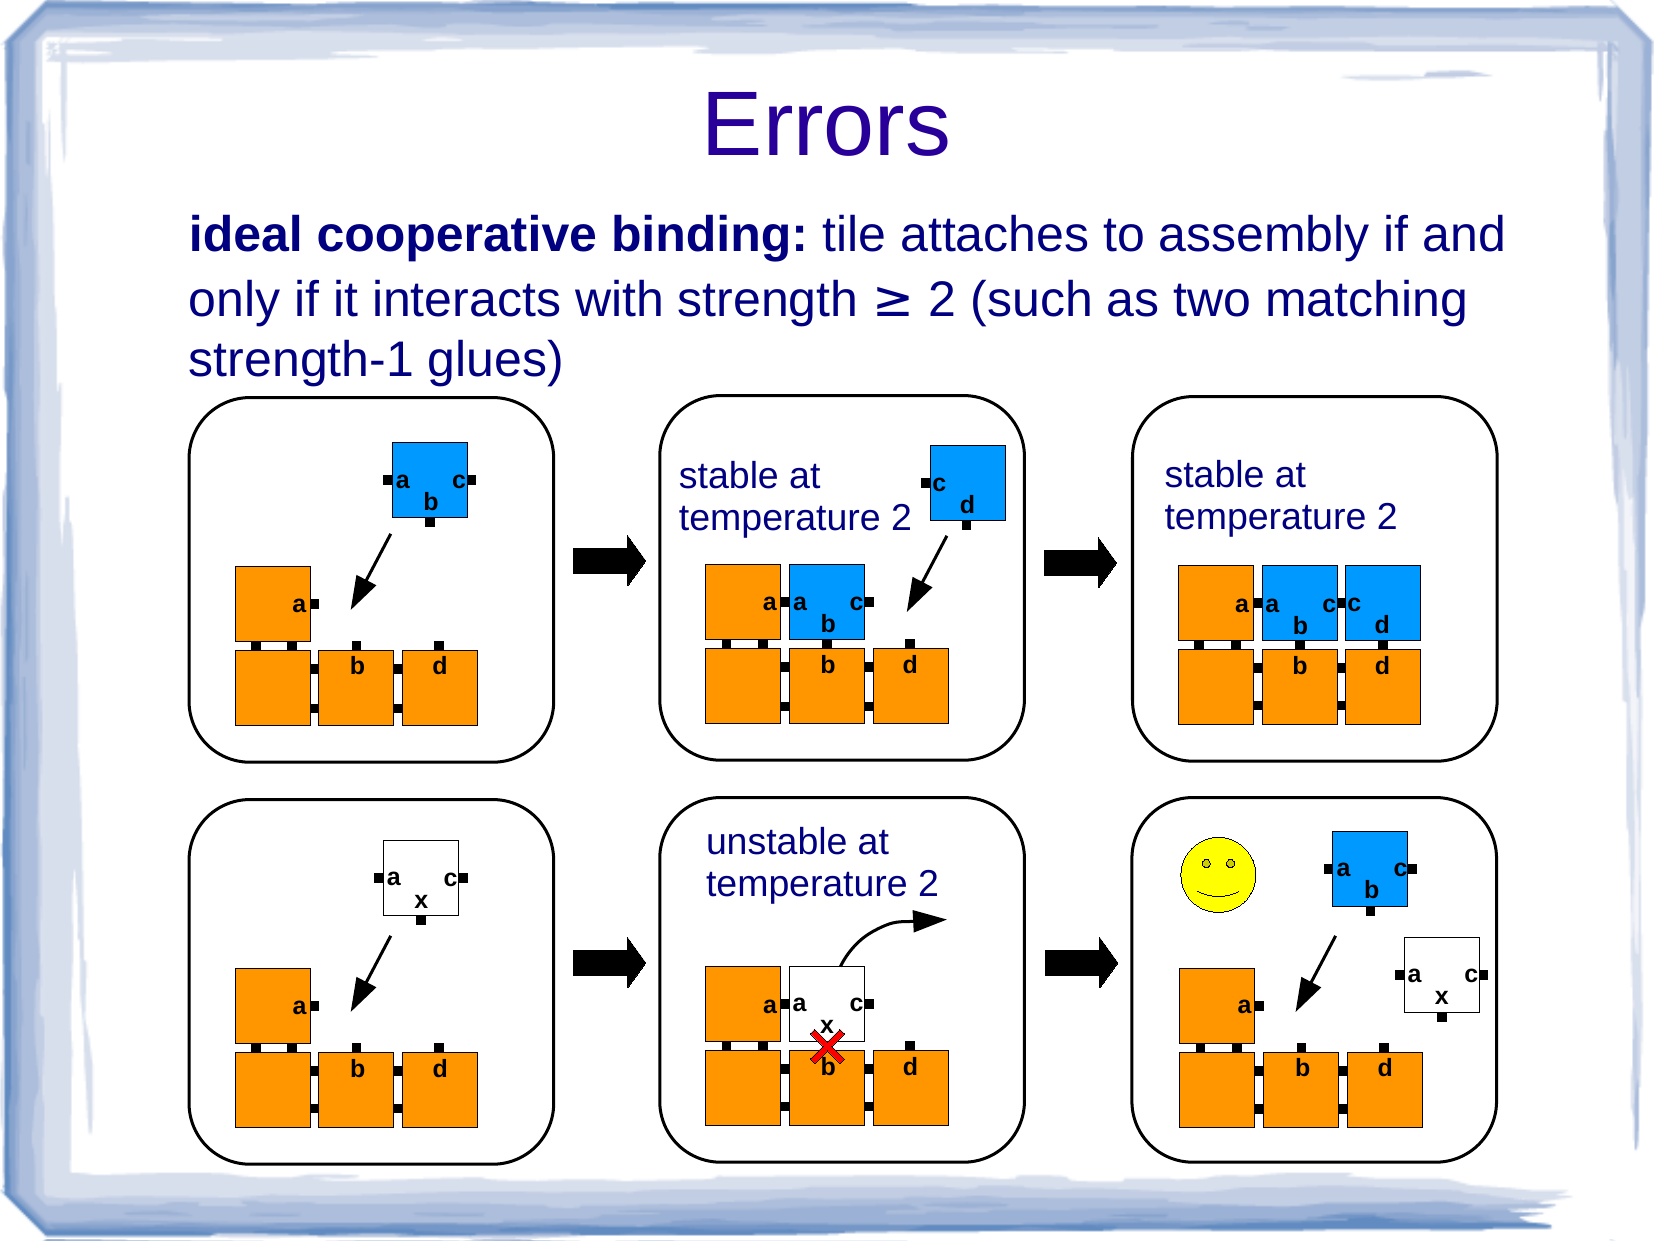

# Errors
ideal cooperative binding: tile attaches to assembly if and only if it interacts with strength ≥ 2 (such as two matching strength-1 glues)
stable at
temperature 2
c
d
c
a
a
b
b
d
stable at
temperature 2
c
a
a
c
d
b
b
d
c
a
b
a
b
d
unstable at
temperature 2
a
c
a
x
b
d
a
c
b
a
c
x
a
b
d
a
c
x
a
b
d